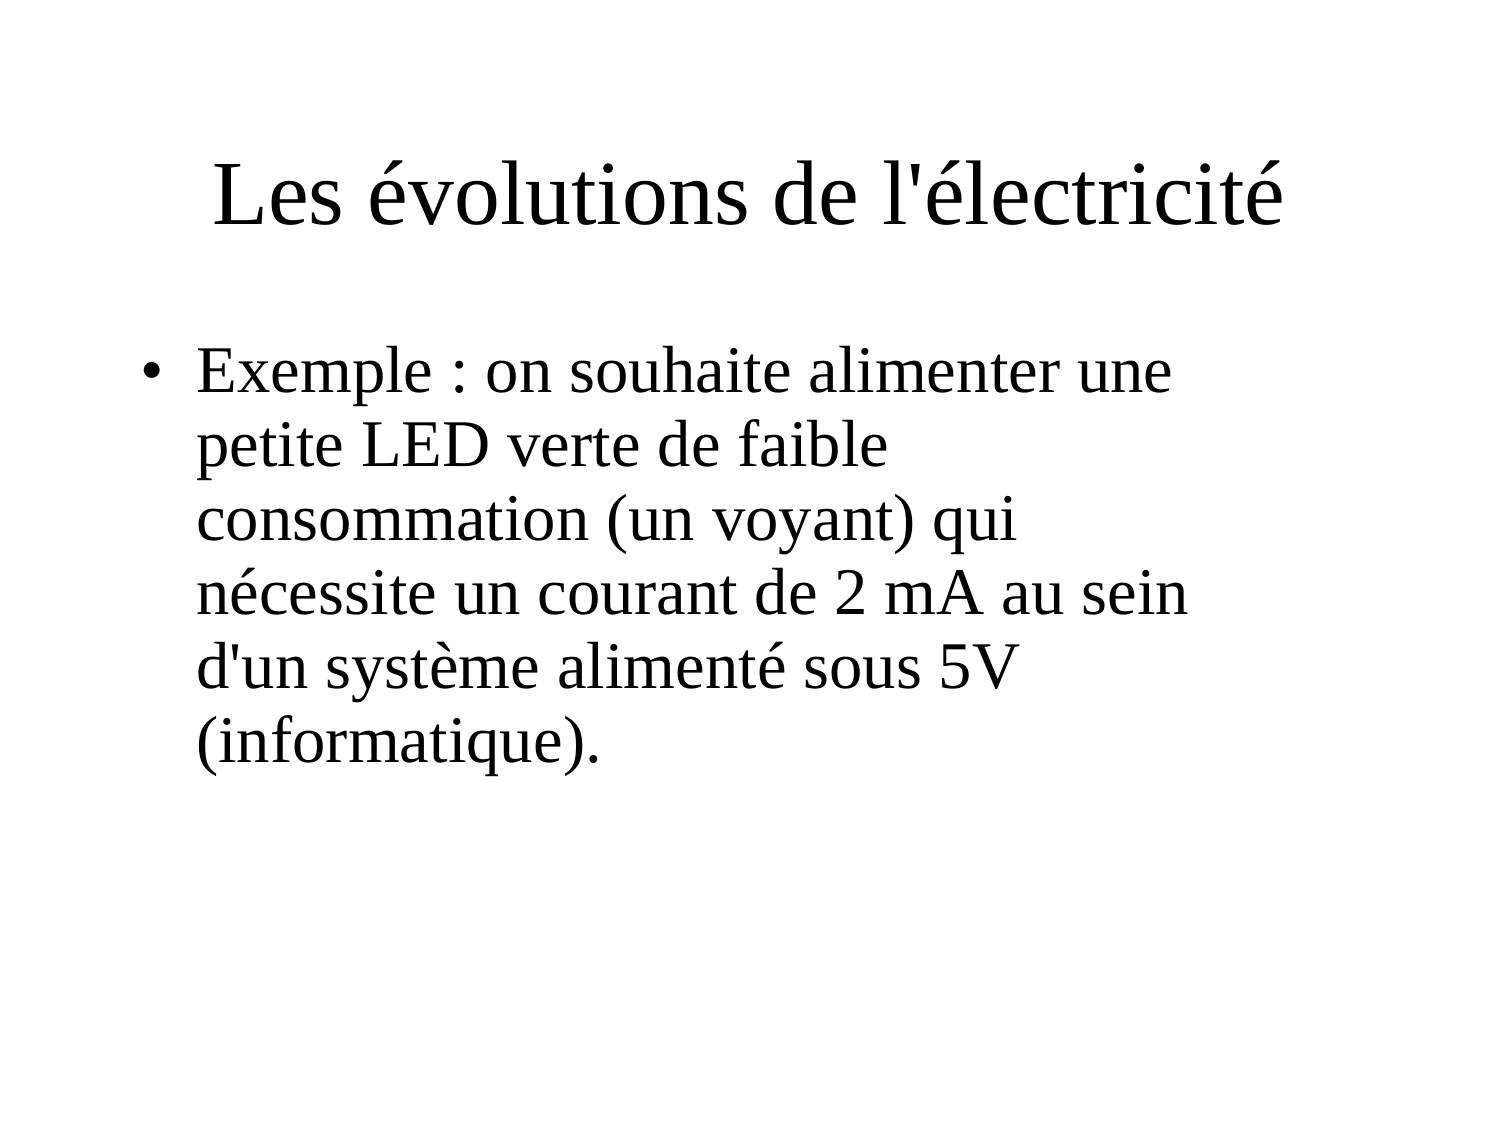

# Les évolutions de l'électricité
Exemple : on souhaite alimenter une petite LED verte de faible consommation (un voyant) qui nécessite un courant de 2 mA au sein d'un système alimenté sous 5V (informatique).